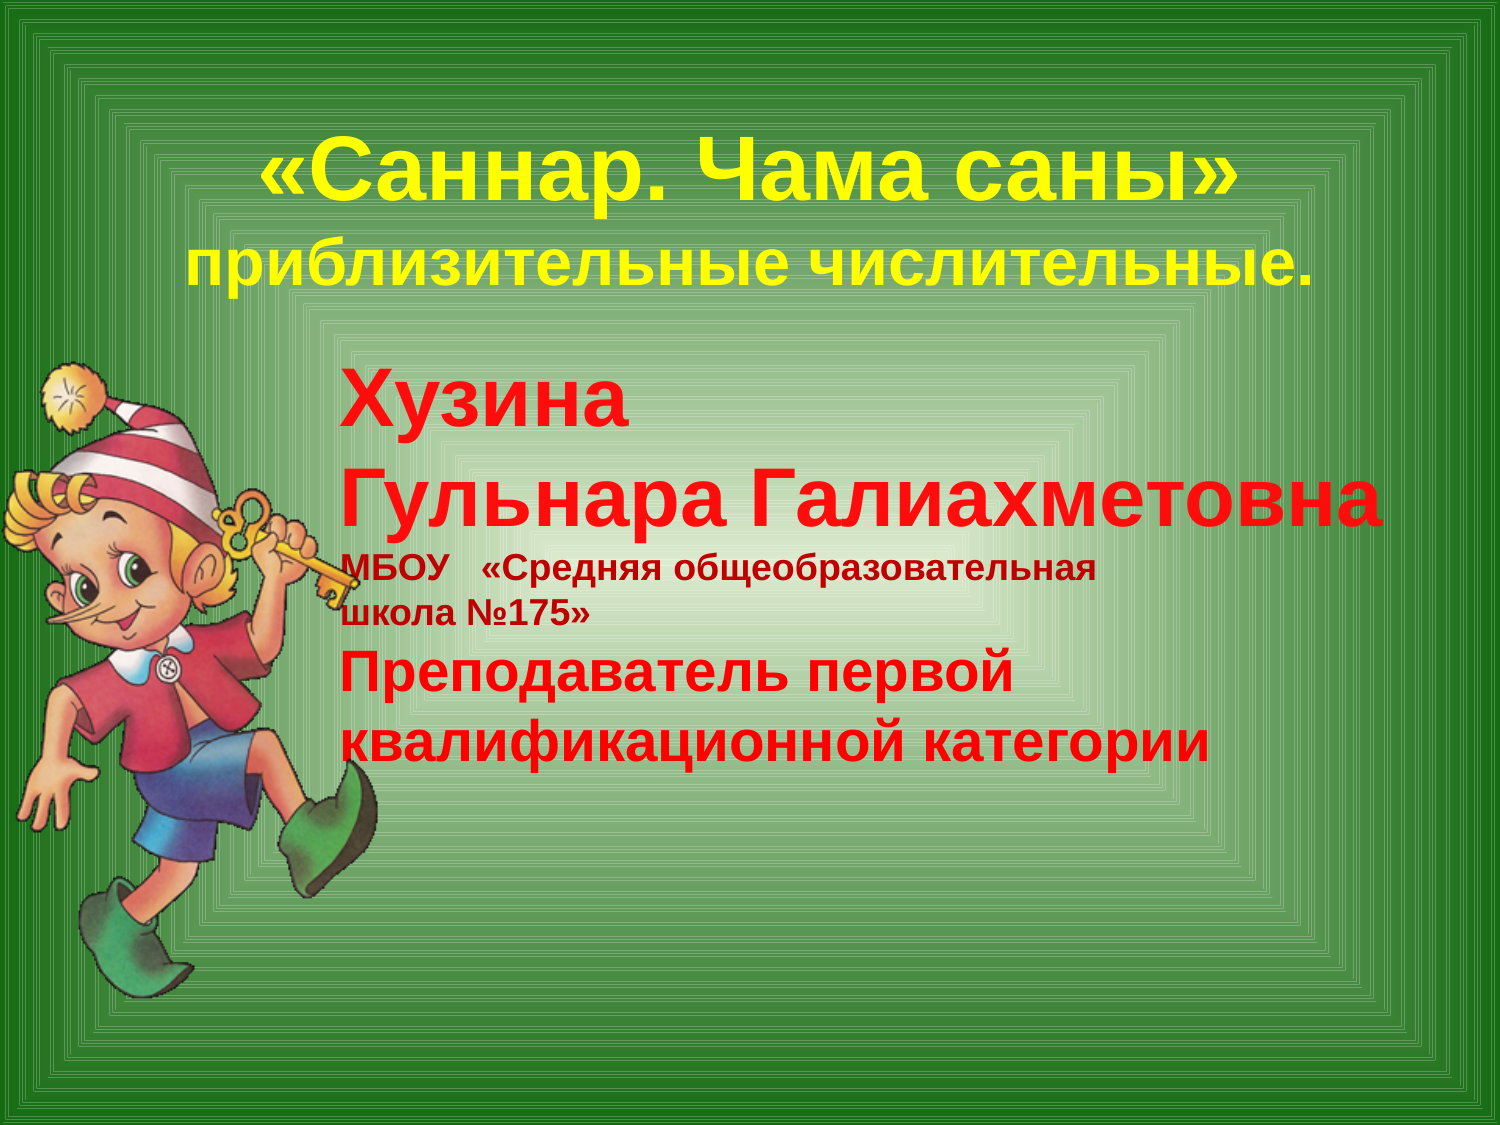

# «Саннар. Чама саны» приблизительные числительные.
Хузина
Гульнара Галиахметовна
МБОУ «Средняя общеобразовательная
школа №175»
Преподаватель первой квалификационной категории